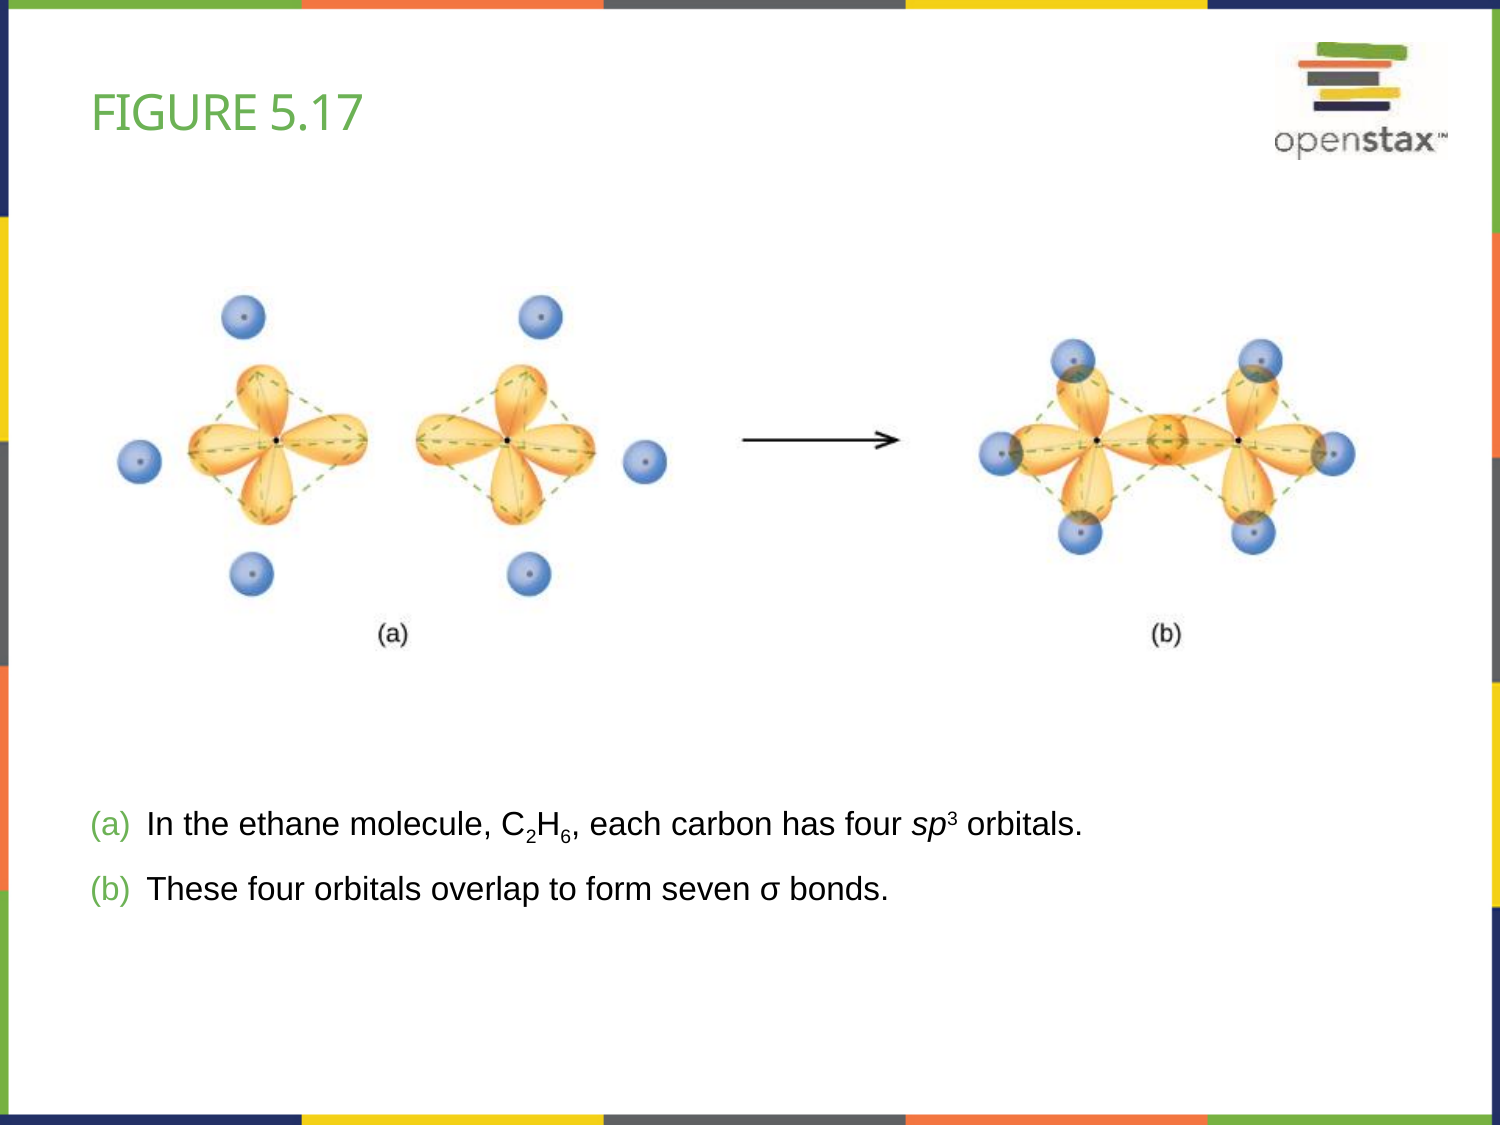

# Figure 5.17
In the ethane molecule, C2H6, each carbon has four sp3 orbitals.
These four orbitals overlap to form seven σ bonds.